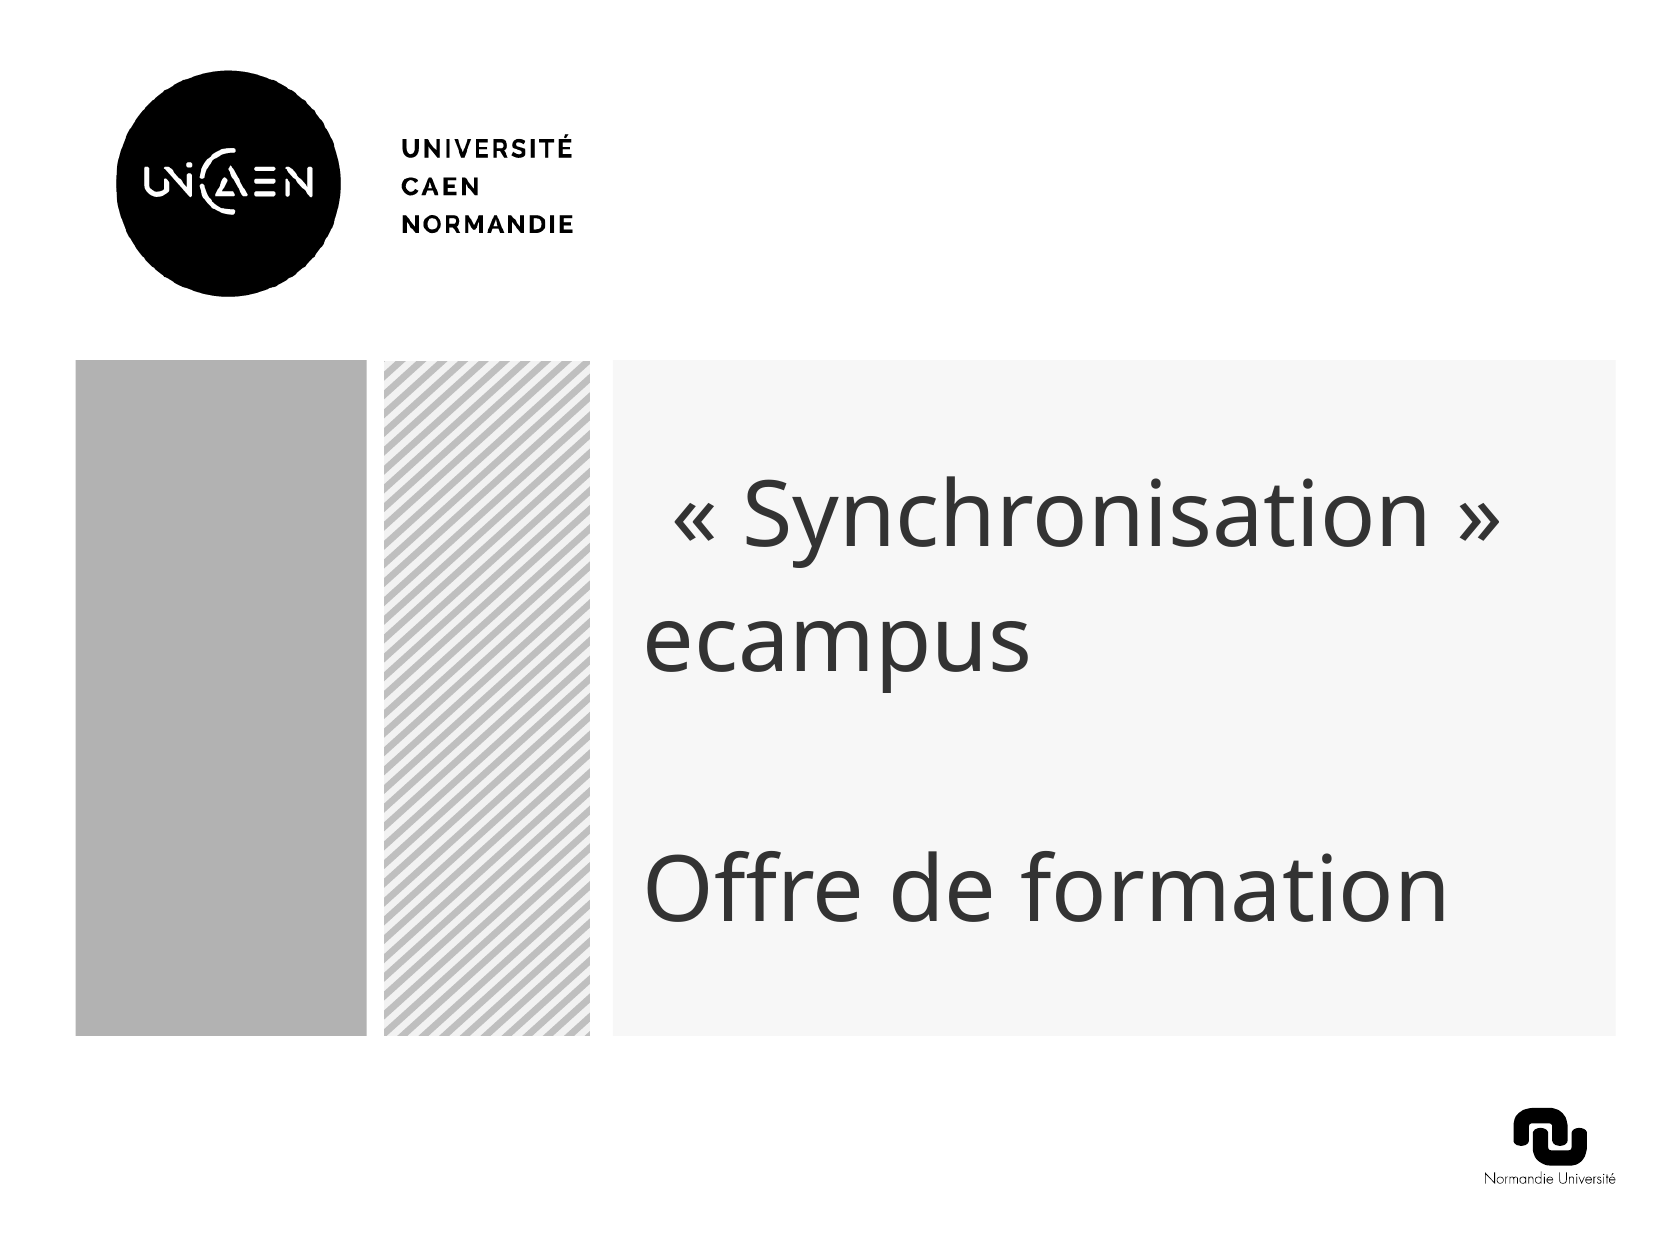

# « Synchronisation » ecampus Offre de formation
11
Découverte Ecampus pourn les personnels administratifs